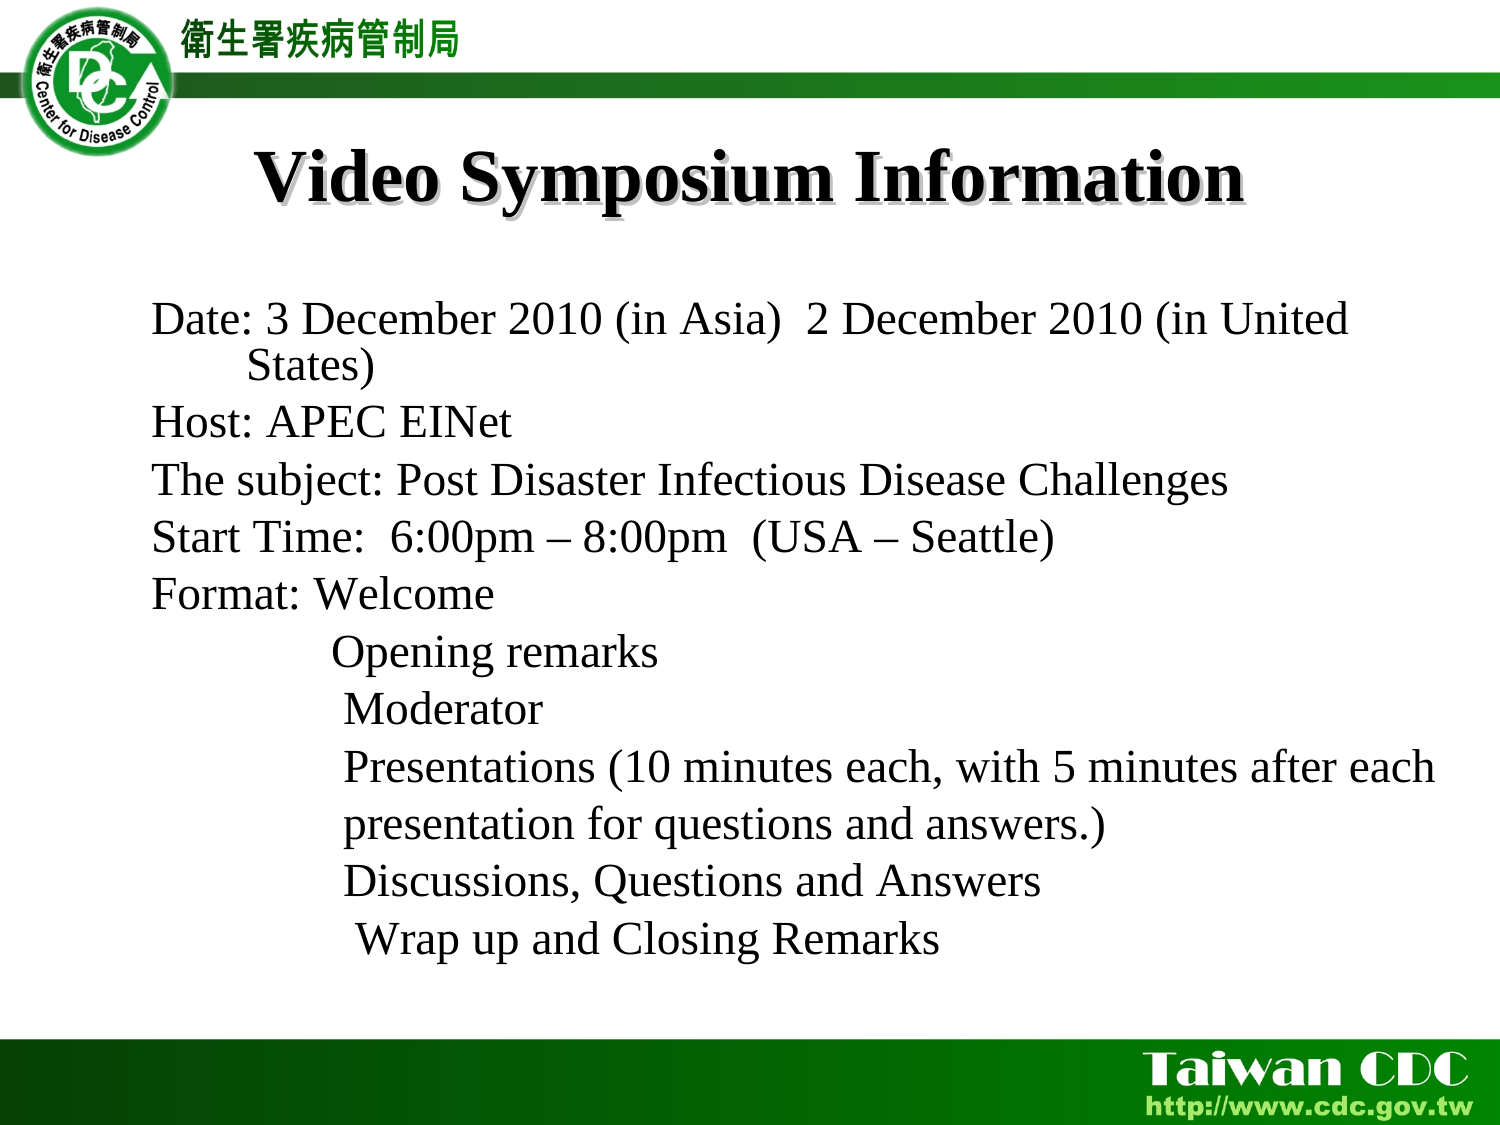

# Video Symposium Information
Date: 3 December 2010 (in Asia) 2 December 2010 (in United States)
Host: APEC EINet
The subject: Post Disaster Infectious Disease Challenges
Start Time: 6:00pm – 8:00pm (USA – Seattle)
Format: Welcome
 Opening remarks
 Moderator
 Presentations (10 minutes each, with 5 minutes after each
 presentation for questions and answers.)
 Discussions, Questions and Answers
 Wrap up and Closing Remarks